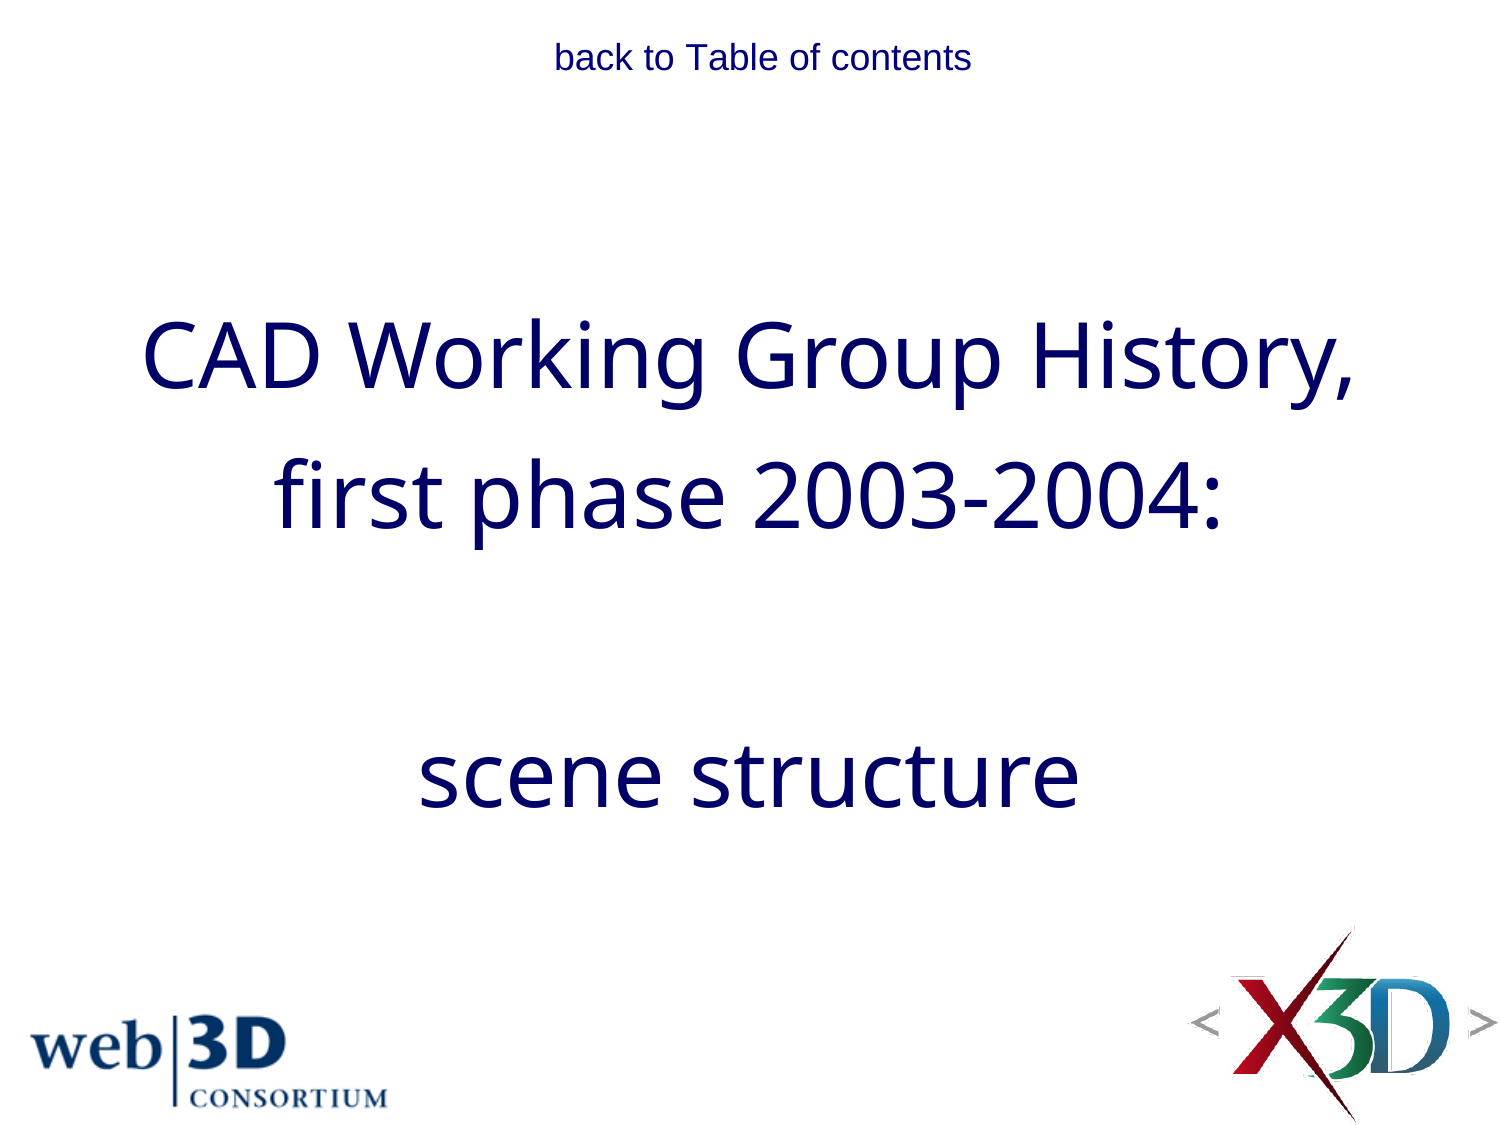

back to Table of contents
# CAD Working Group History,
first phase 2003-2004:
scene structure